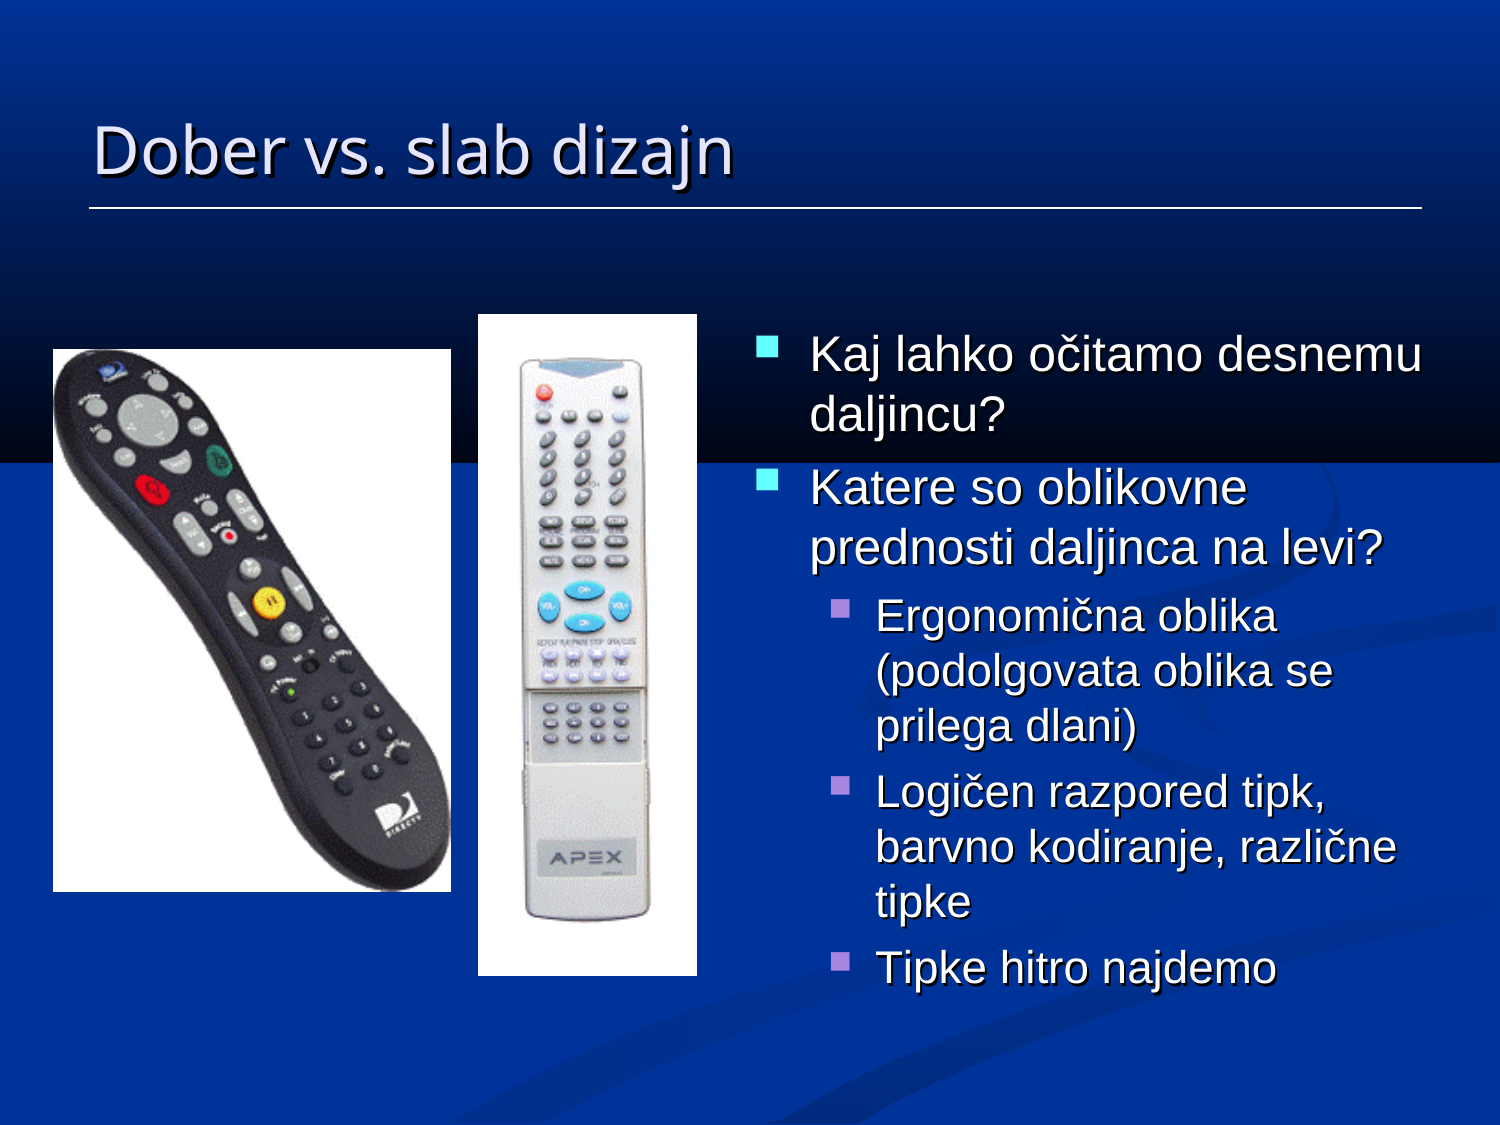

Dober vs. slab dizajn
# Kaj lahko očitamo desnemu daljincu?
Katere so oblikovne prednosti daljinca na levi?
Ergonomična oblika (podolgovata oblika se prilega dlani)
Logičen razpored tipk, barvno kodiranje, različne tipke
Tipke hitro najdemo